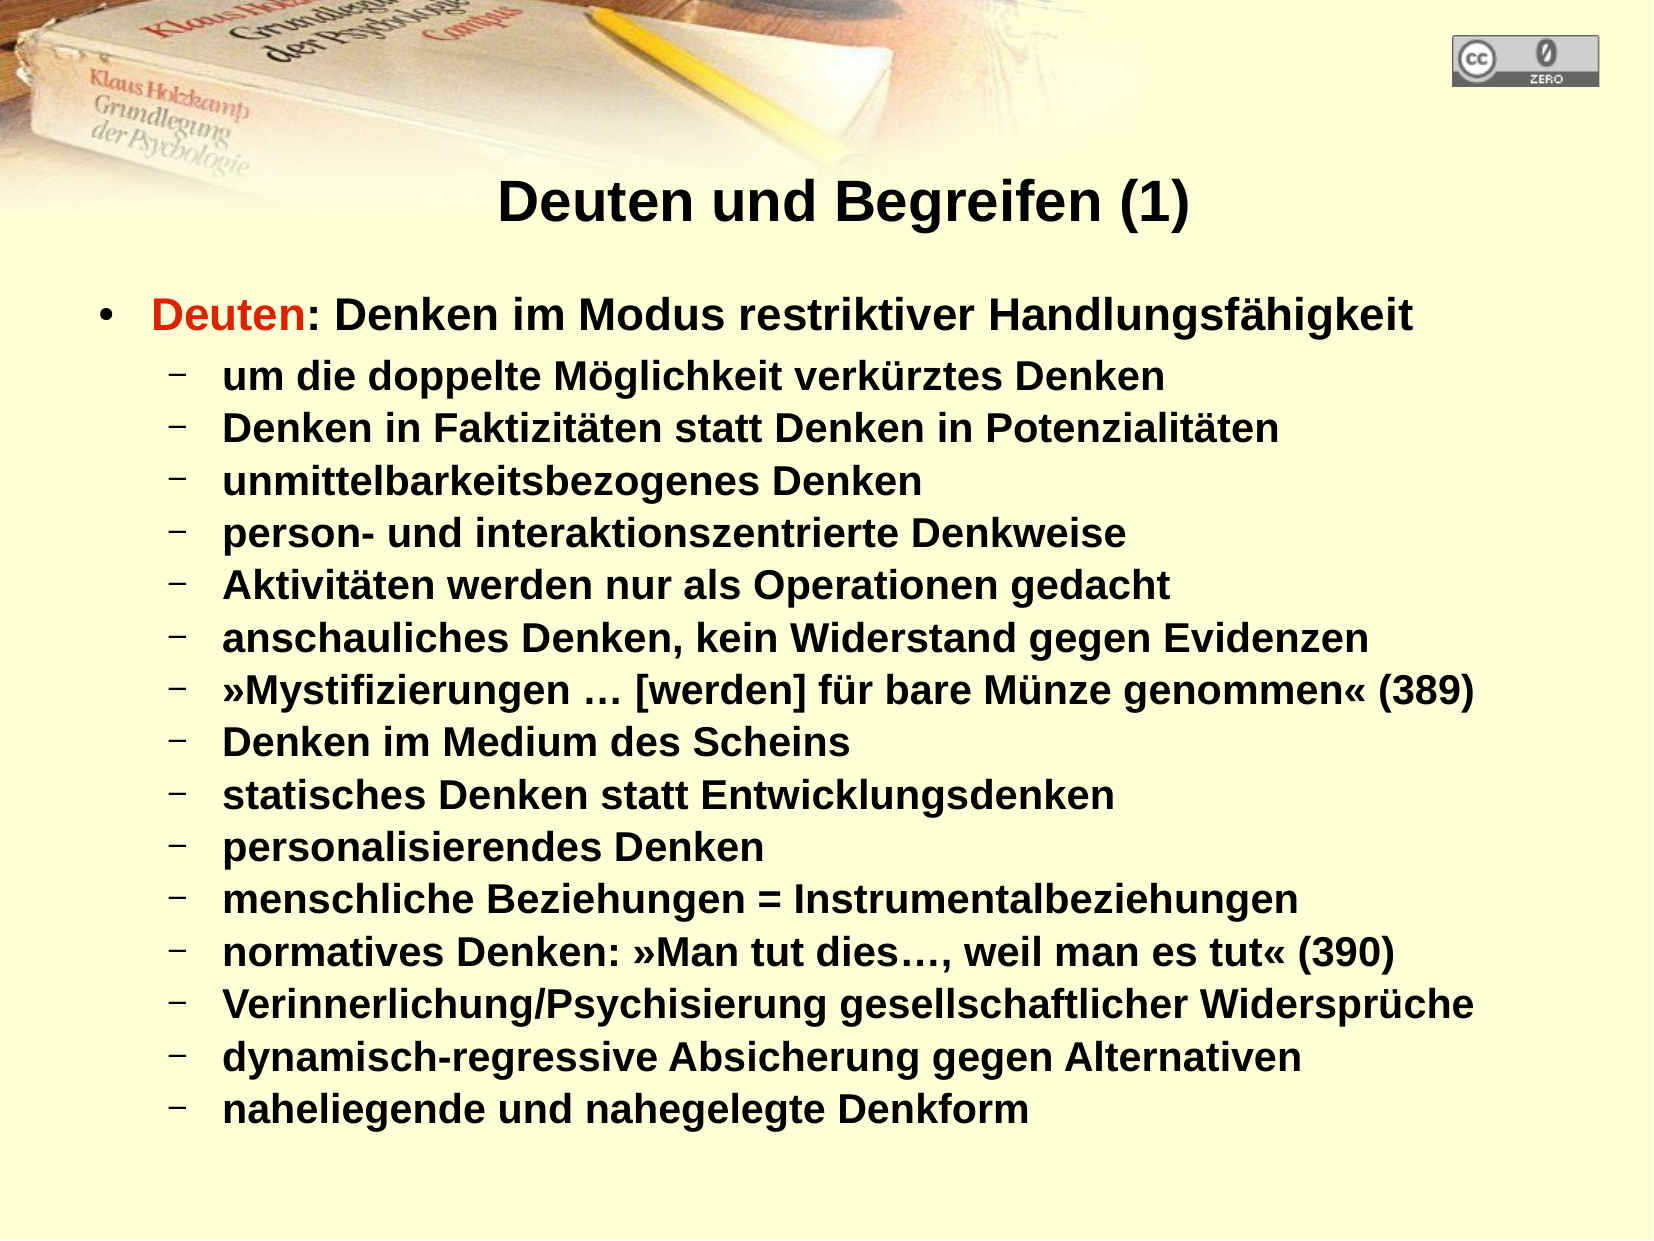

# Deuten und Begreifen (1)
Deuten: Denken im Modus restriktiver Handlungsfähigkeit
um die doppelte Möglichkeit verkürztes Denken
Denken in Faktizitäten statt Denken in Potenzialitäten
unmittelbarkeitsbezogenes Denken
person- und interaktionszentrierte Denkweise
Aktivitäten werden nur als Operationen gedacht
anschauliches Denken, kein Widerstand gegen Evidenzen
»Mystifizierungen … [werden] für bare Münze genommen« (389)
Denken im Medium des Scheins
statisches Denken statt Entwicklungsdenken
personalisierendes Denken
menschliche Beziehungen = Instrumentalbeziehungen
normatives Denken: »Man tut dies…, weil man es tut« (390)
Verinnerlichung/Psychisierung gesellschaftlicher Widersprüche
dynamisch-regressive Absicherung gegen Alternativen
naheliegende und nahegelegte Denkform